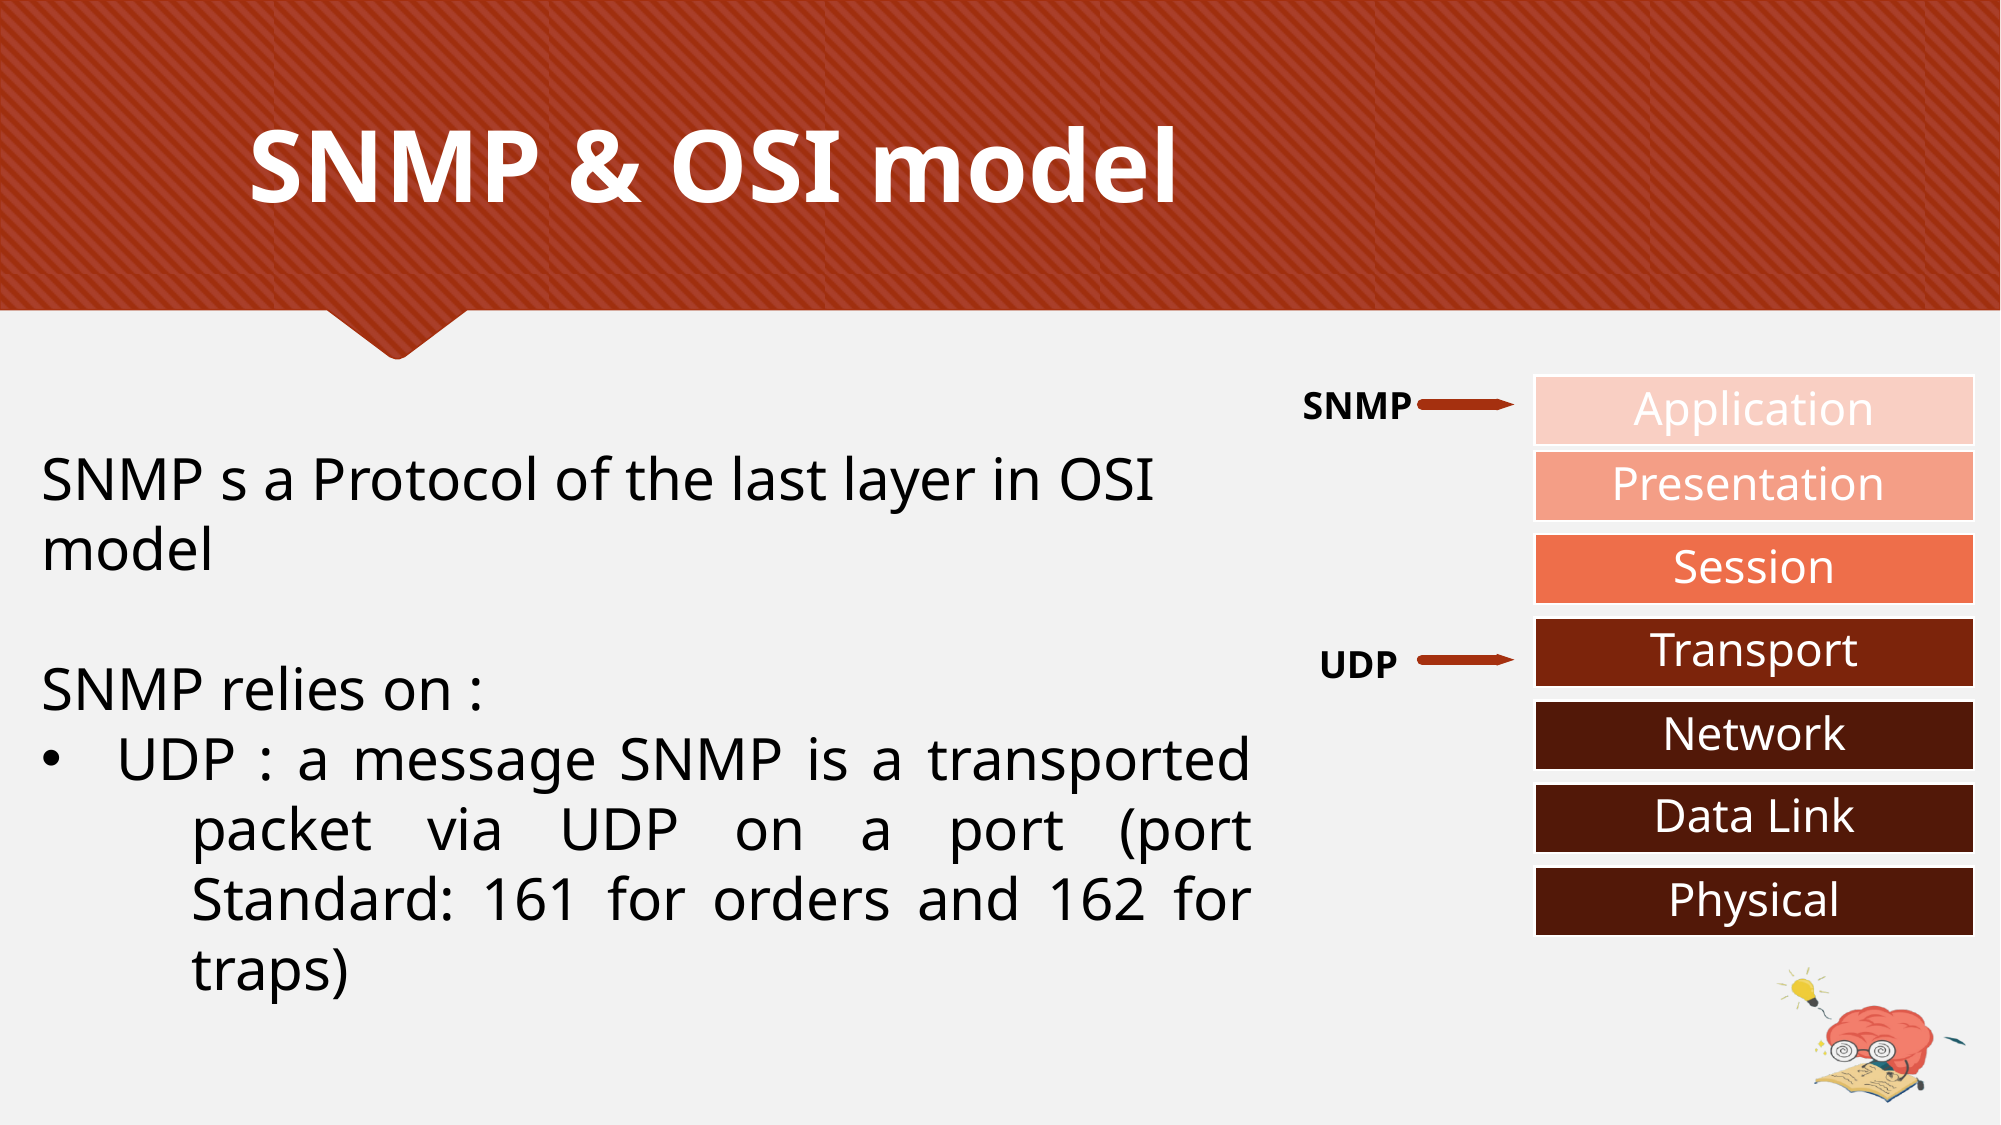

SNMP & OSI model
SNMP
Application
Presentation
Session
Transport
Network
Data Link
Physical
SNMP s a Protocol of the last layer in OSI model
SNMP relies on :
UDP : a message SNMP is a transported packet via UDP on a port (port Standard: 161 for orders and 162 for traps)
UDP